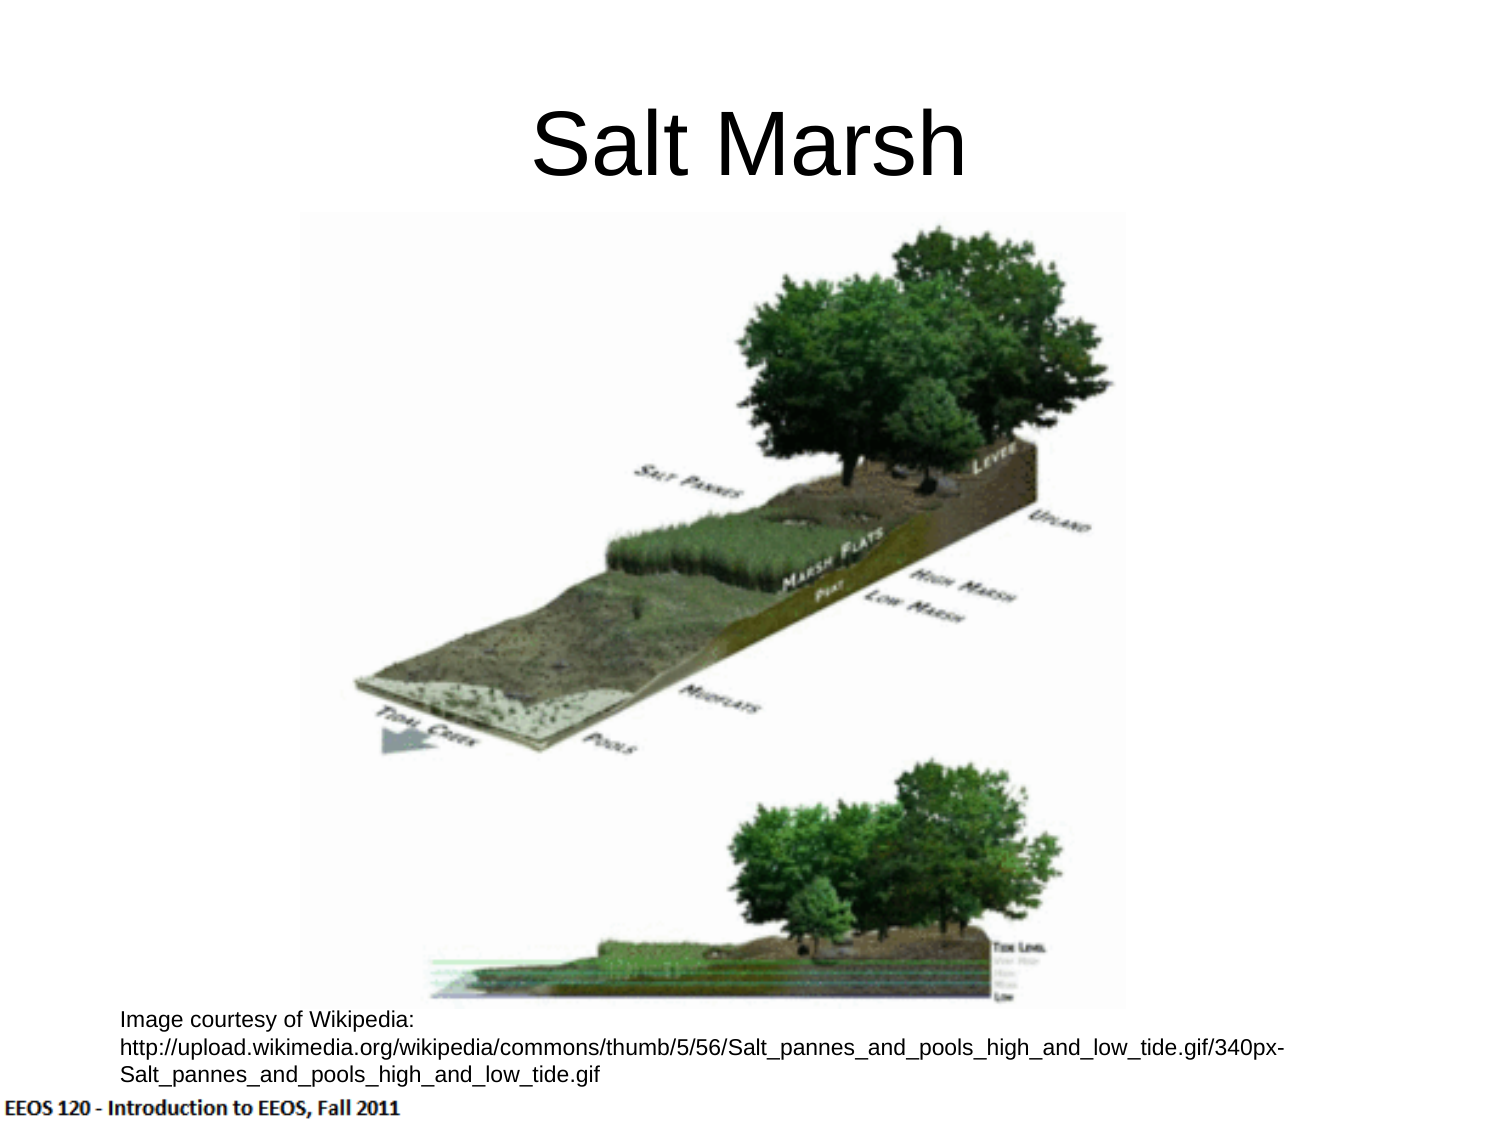

# Salt Marsh
Image courtesy of Wikipedia: http://upload.wikimedia.org/wikipedia/commons/thumb/5/56/Salt_pannes_and_pools_high_and_low_tide.gif/340px-Salt_pannes_and_pools_high_and_low_tide.gif